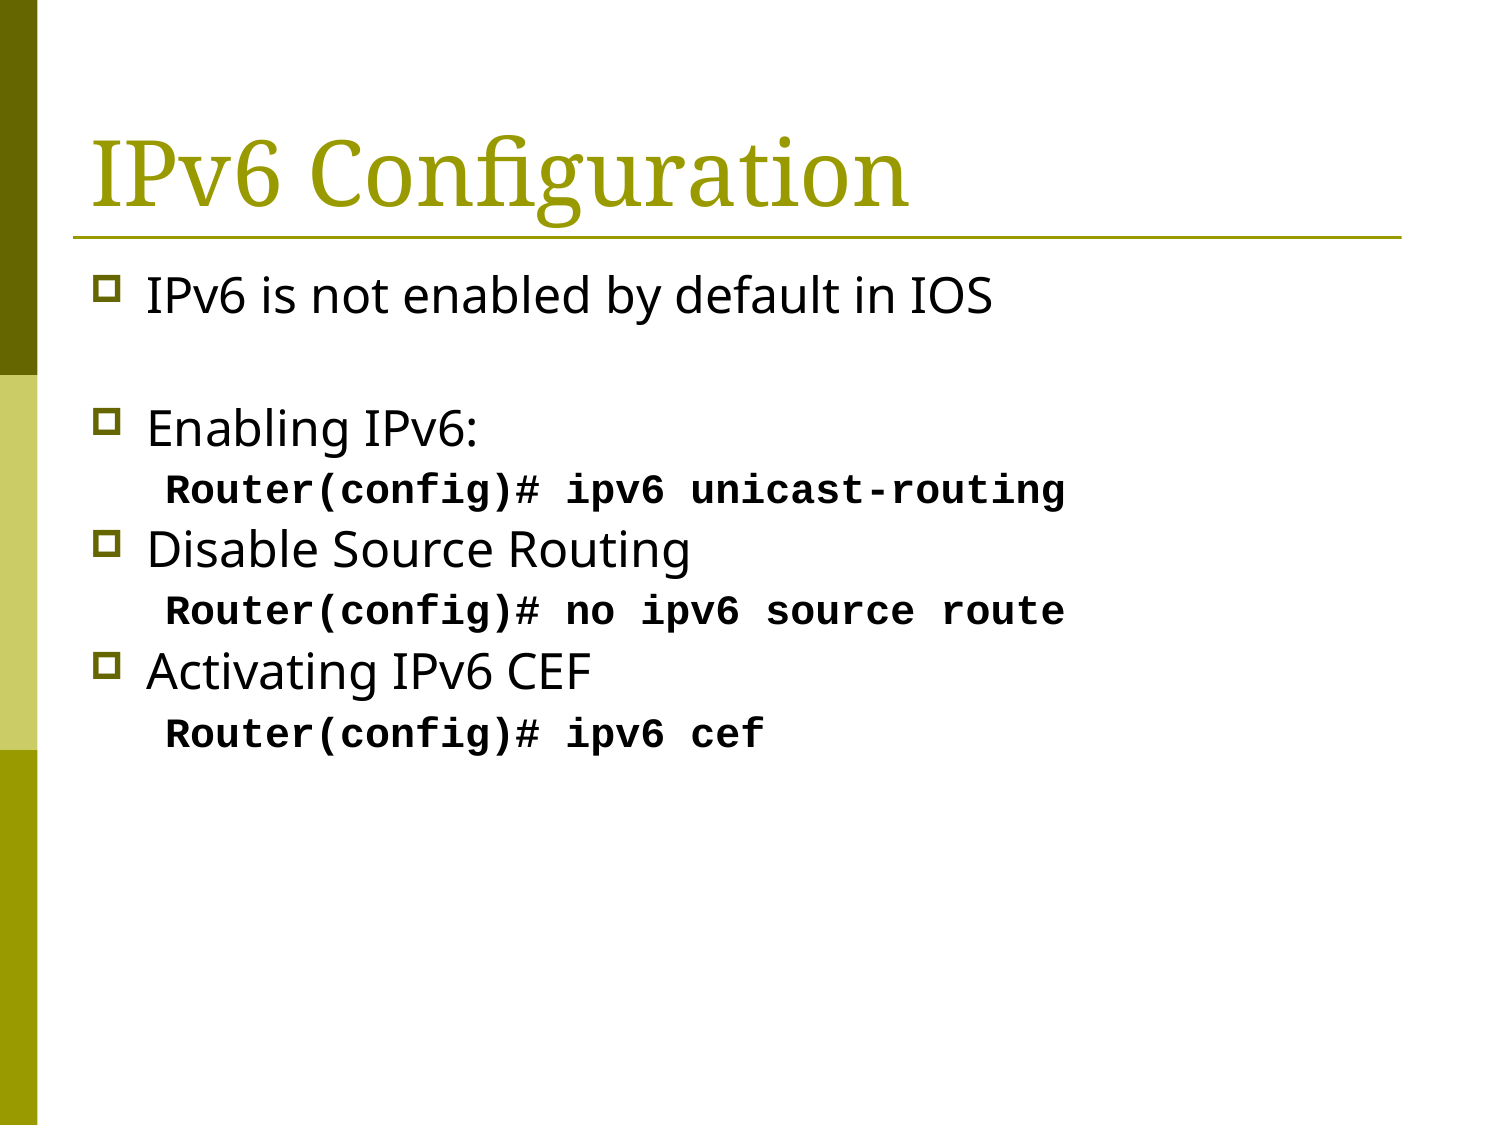

# IPv6 Configuration
IPv6 is not enabled by default in IOS
Enabling IPv6:
Router(config)# ipv6 unicast-routing
Disable Source Routing
Router(config)# no ipv6 source route
Activating IPv6 CEF
Router(config)# ipv6 cef